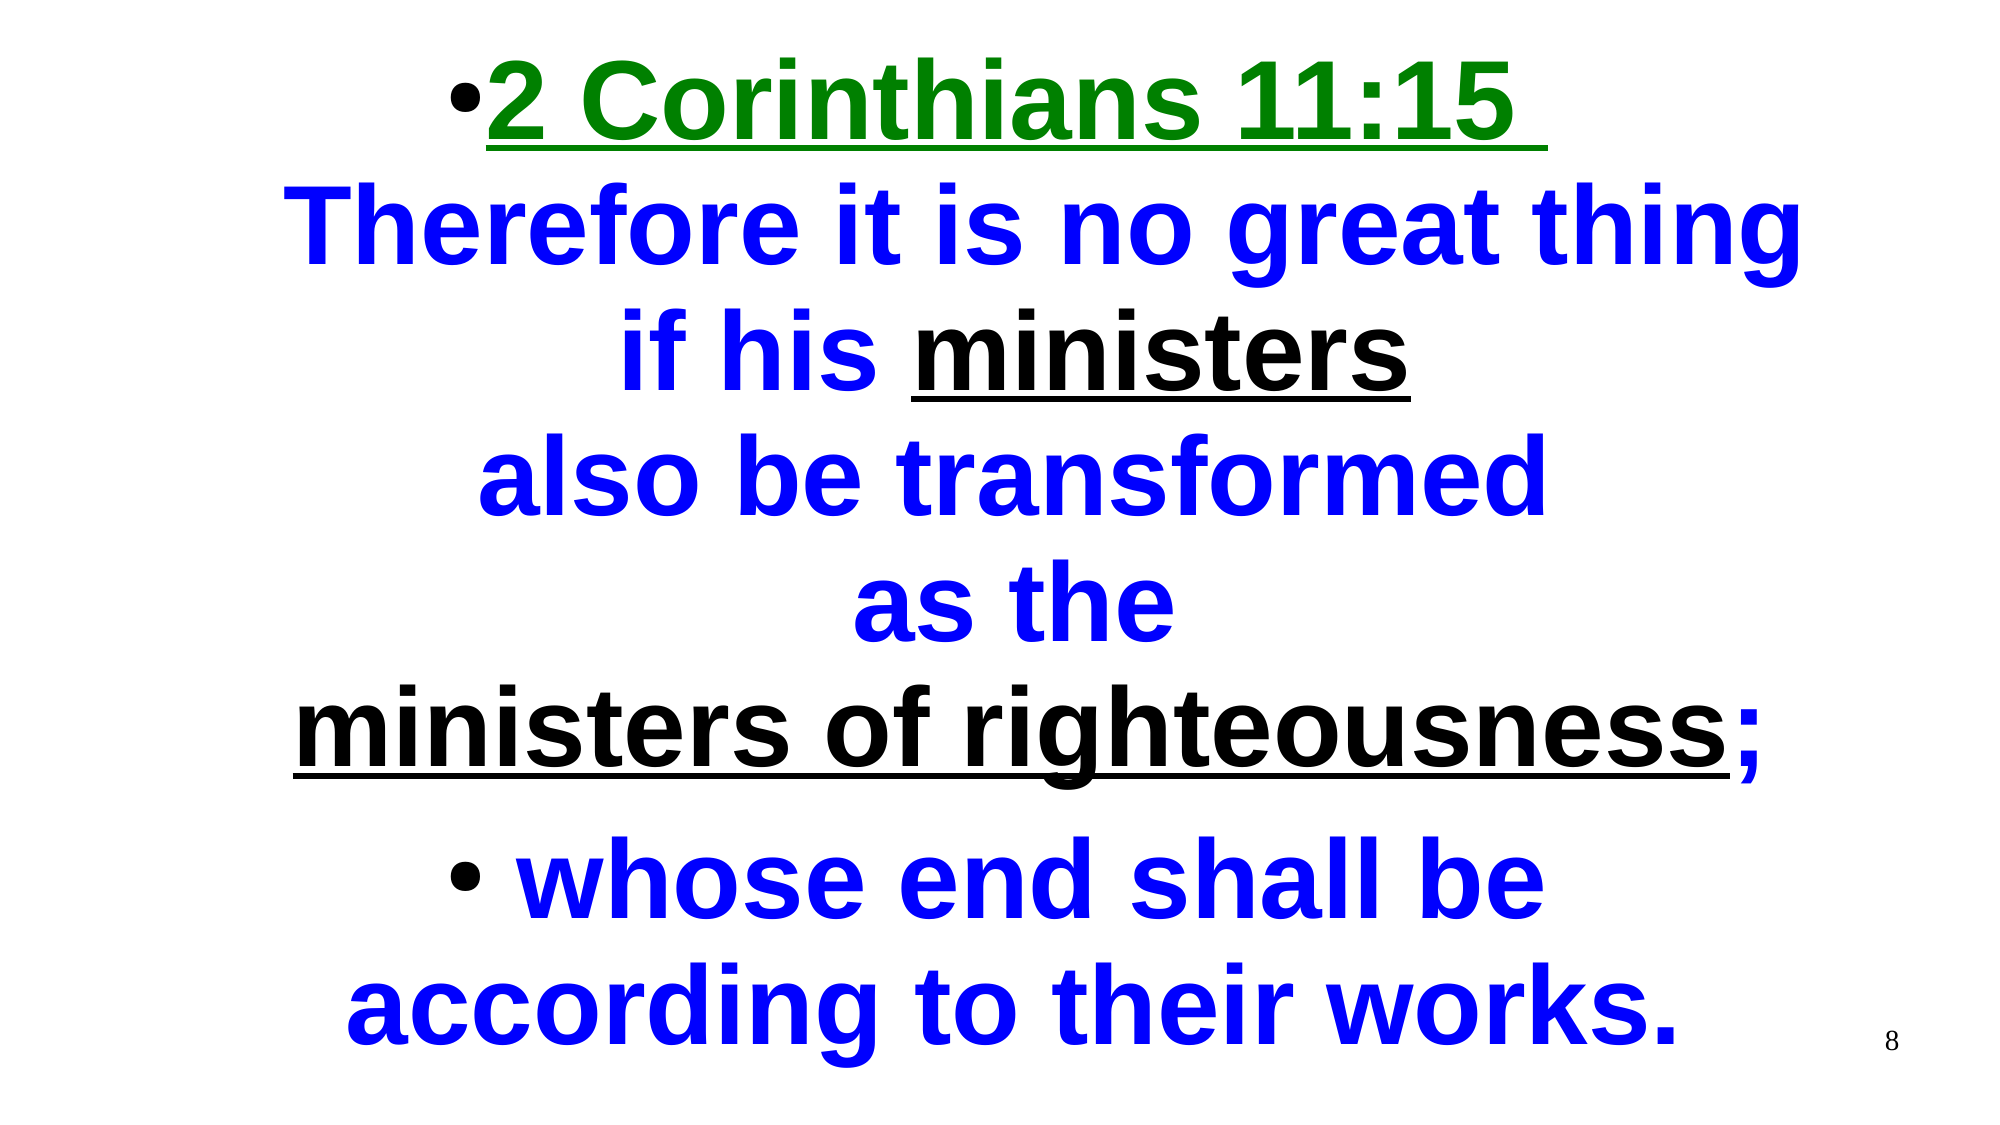

# 2 Corinthians 11:15  Therefore it is no great thing if his ministers also be transformed as the ministers of righteousness;
 whose end shall be
according to their works.
8